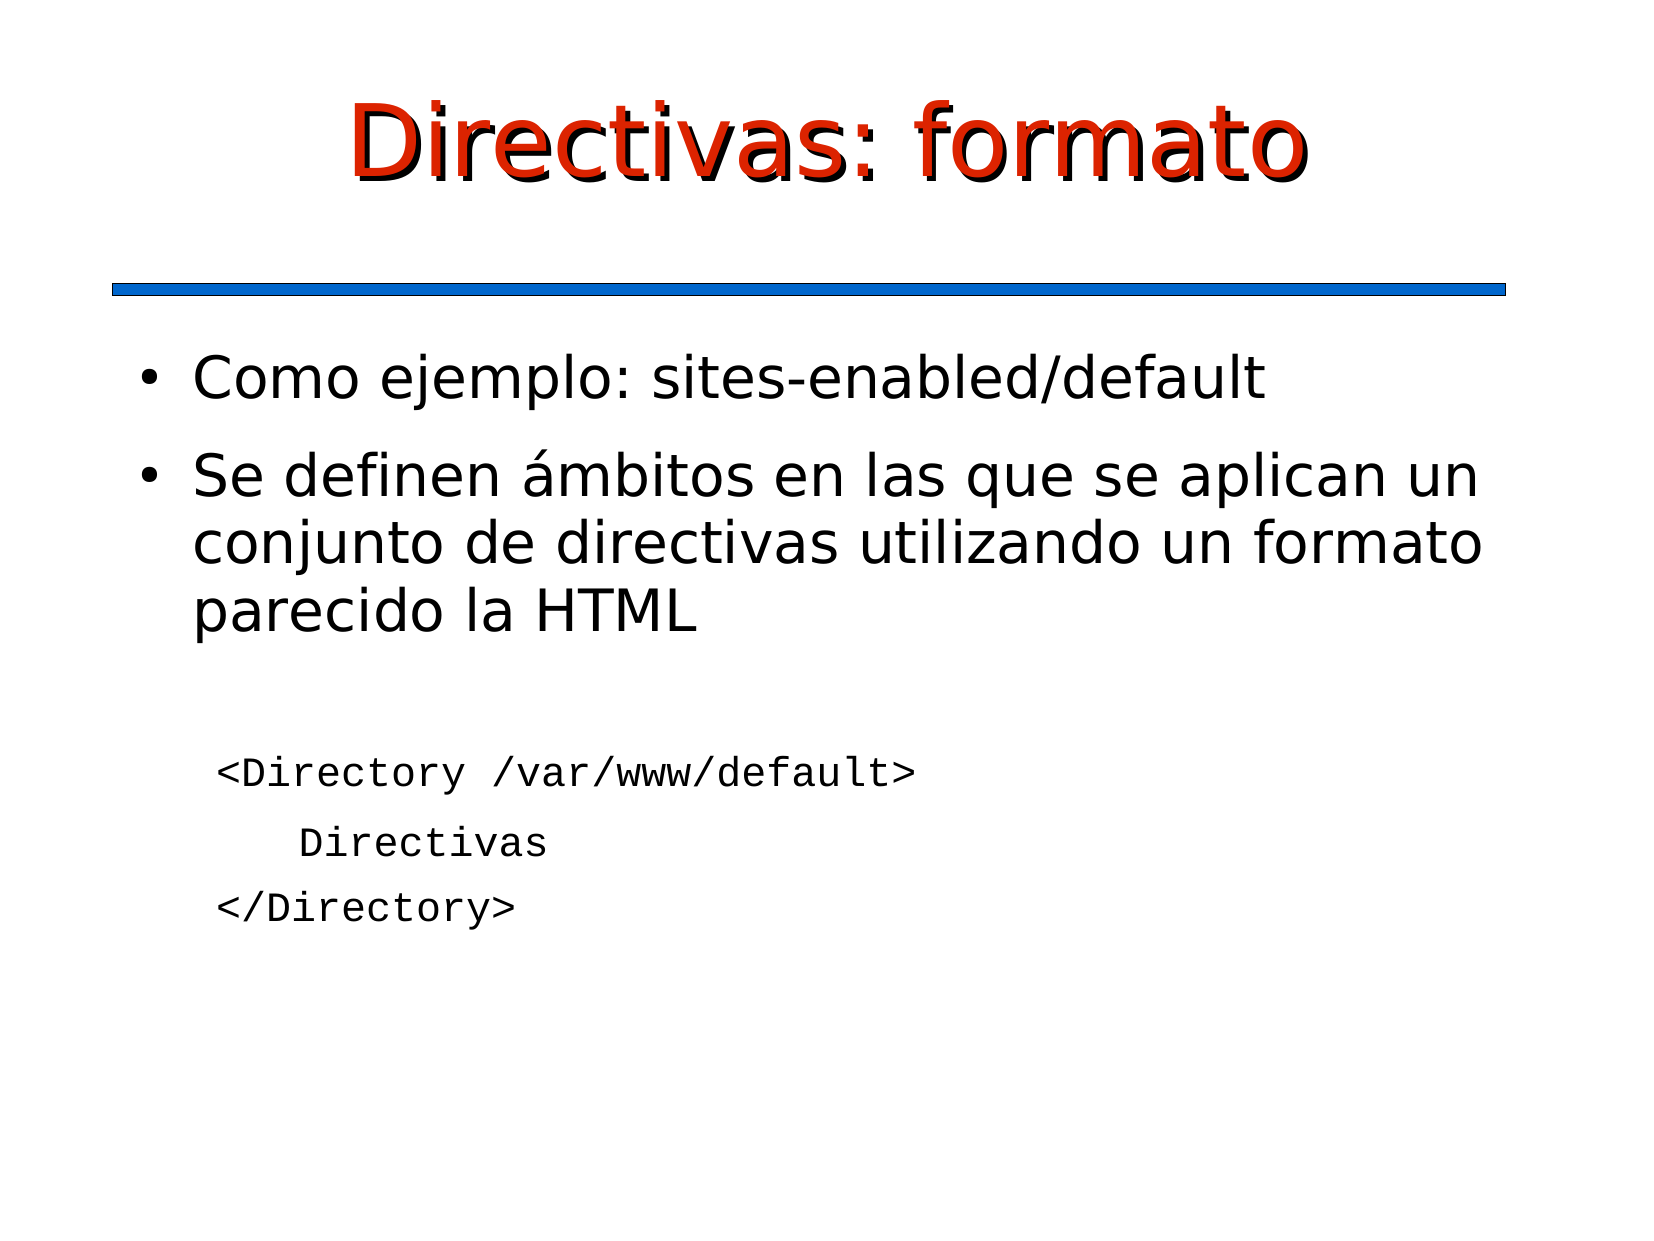

# Directivas: formato
Como ejemplo: sites-enabled/default
Se definen ámbitos en las que se aplican un conjunto de directivas utilizando un formato parecido la HTML
<Directory /var/www/default>
Directivas
</Directory>